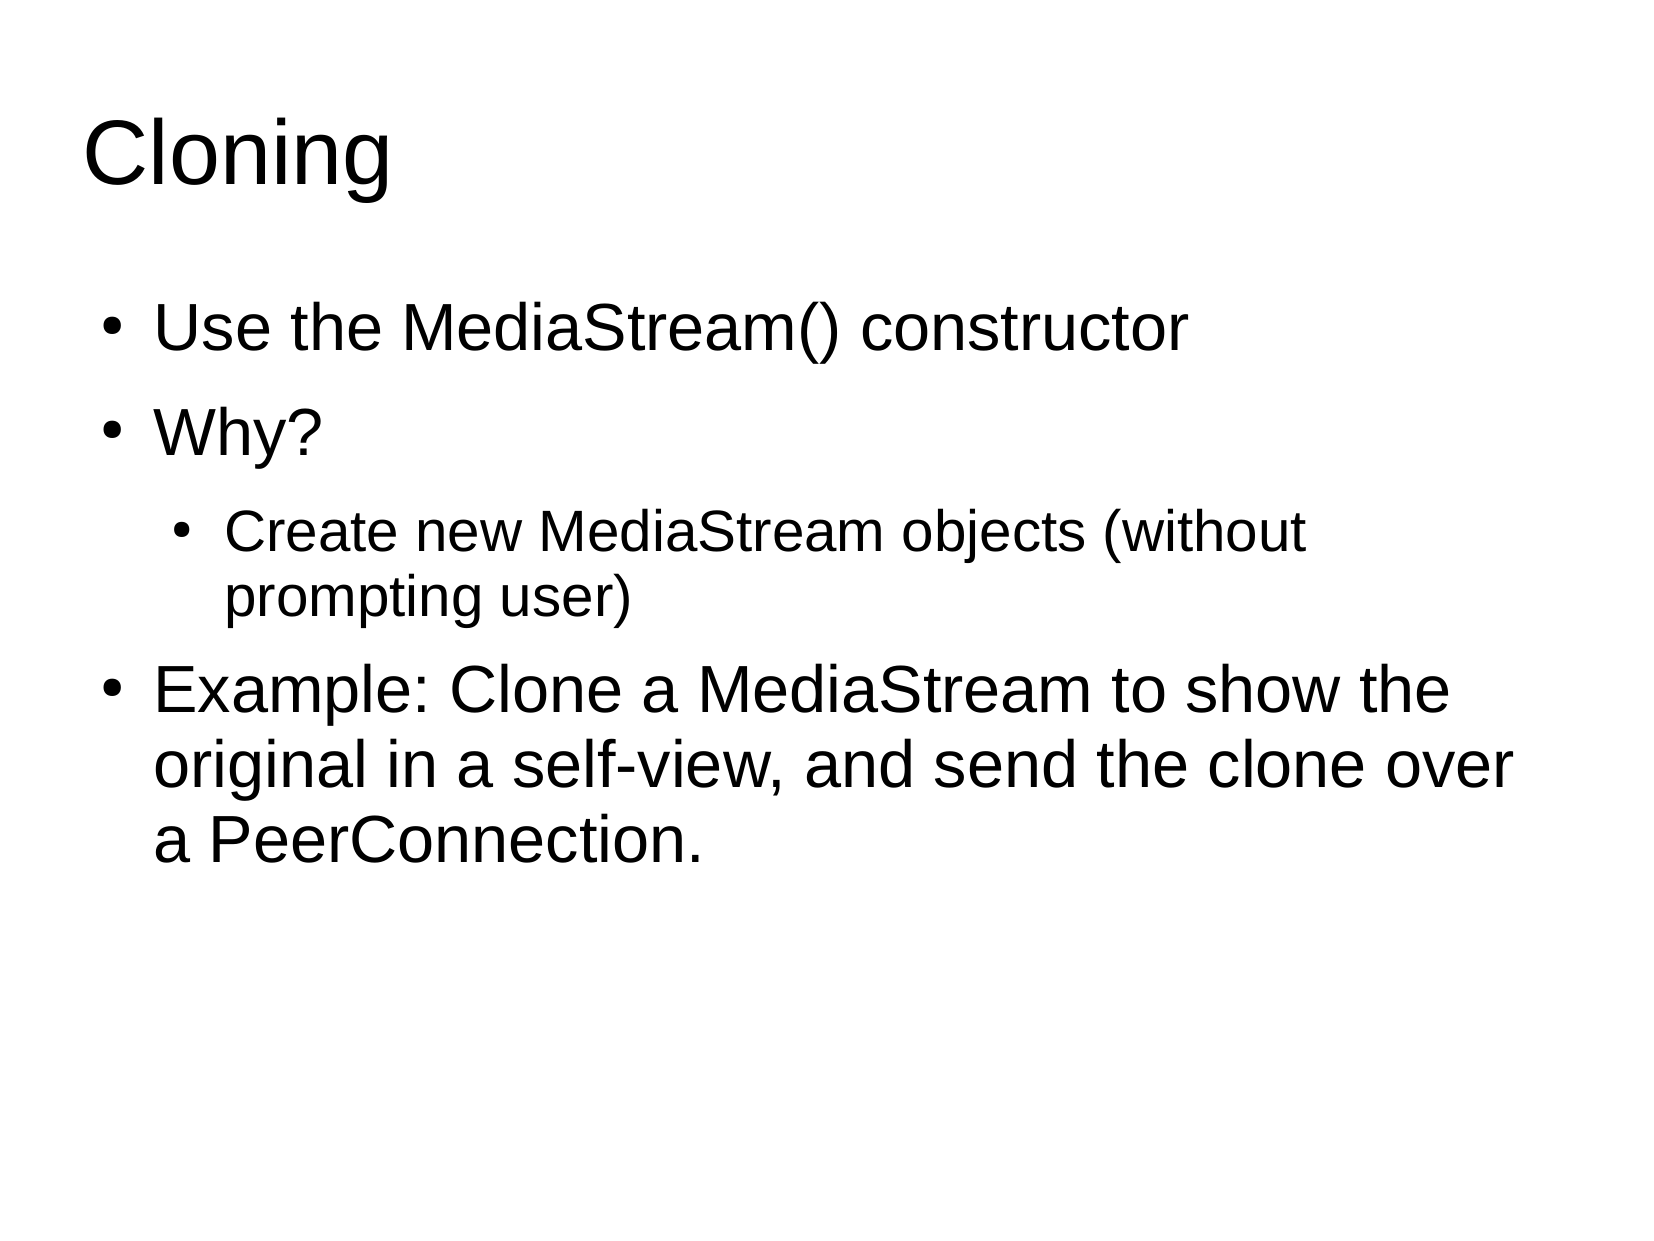

# Cloning
Use the MediaStream() constructor
Why?
Create new MediaStream objects (without prompting user)
Example: Clone a MediaStream to show the original in a self-view, and send the clone over a PeerConnection.